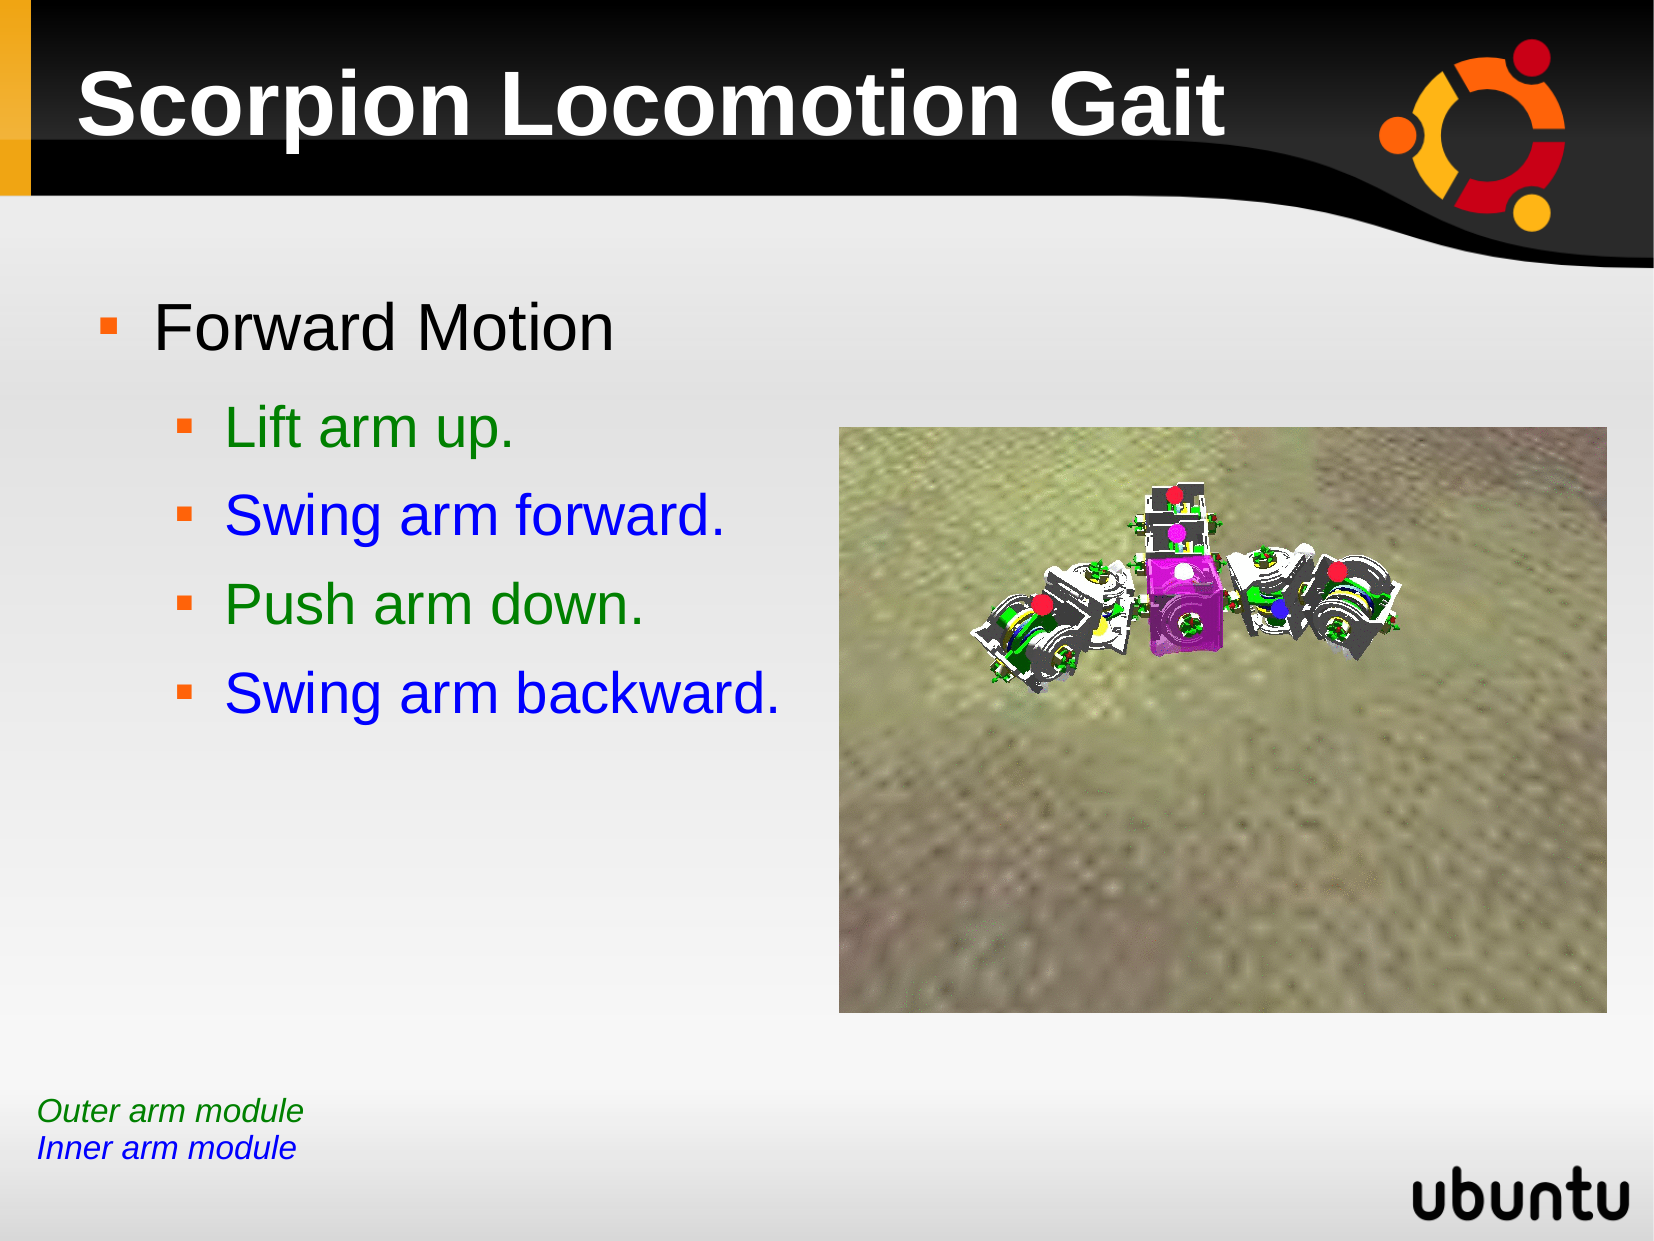

# Scorpion Locomotion Gait
Forward Motion
Lift arm up.
Swing arm forward.
Push arm down.
Swing arm backward.
Outer arm module
Inner arm module